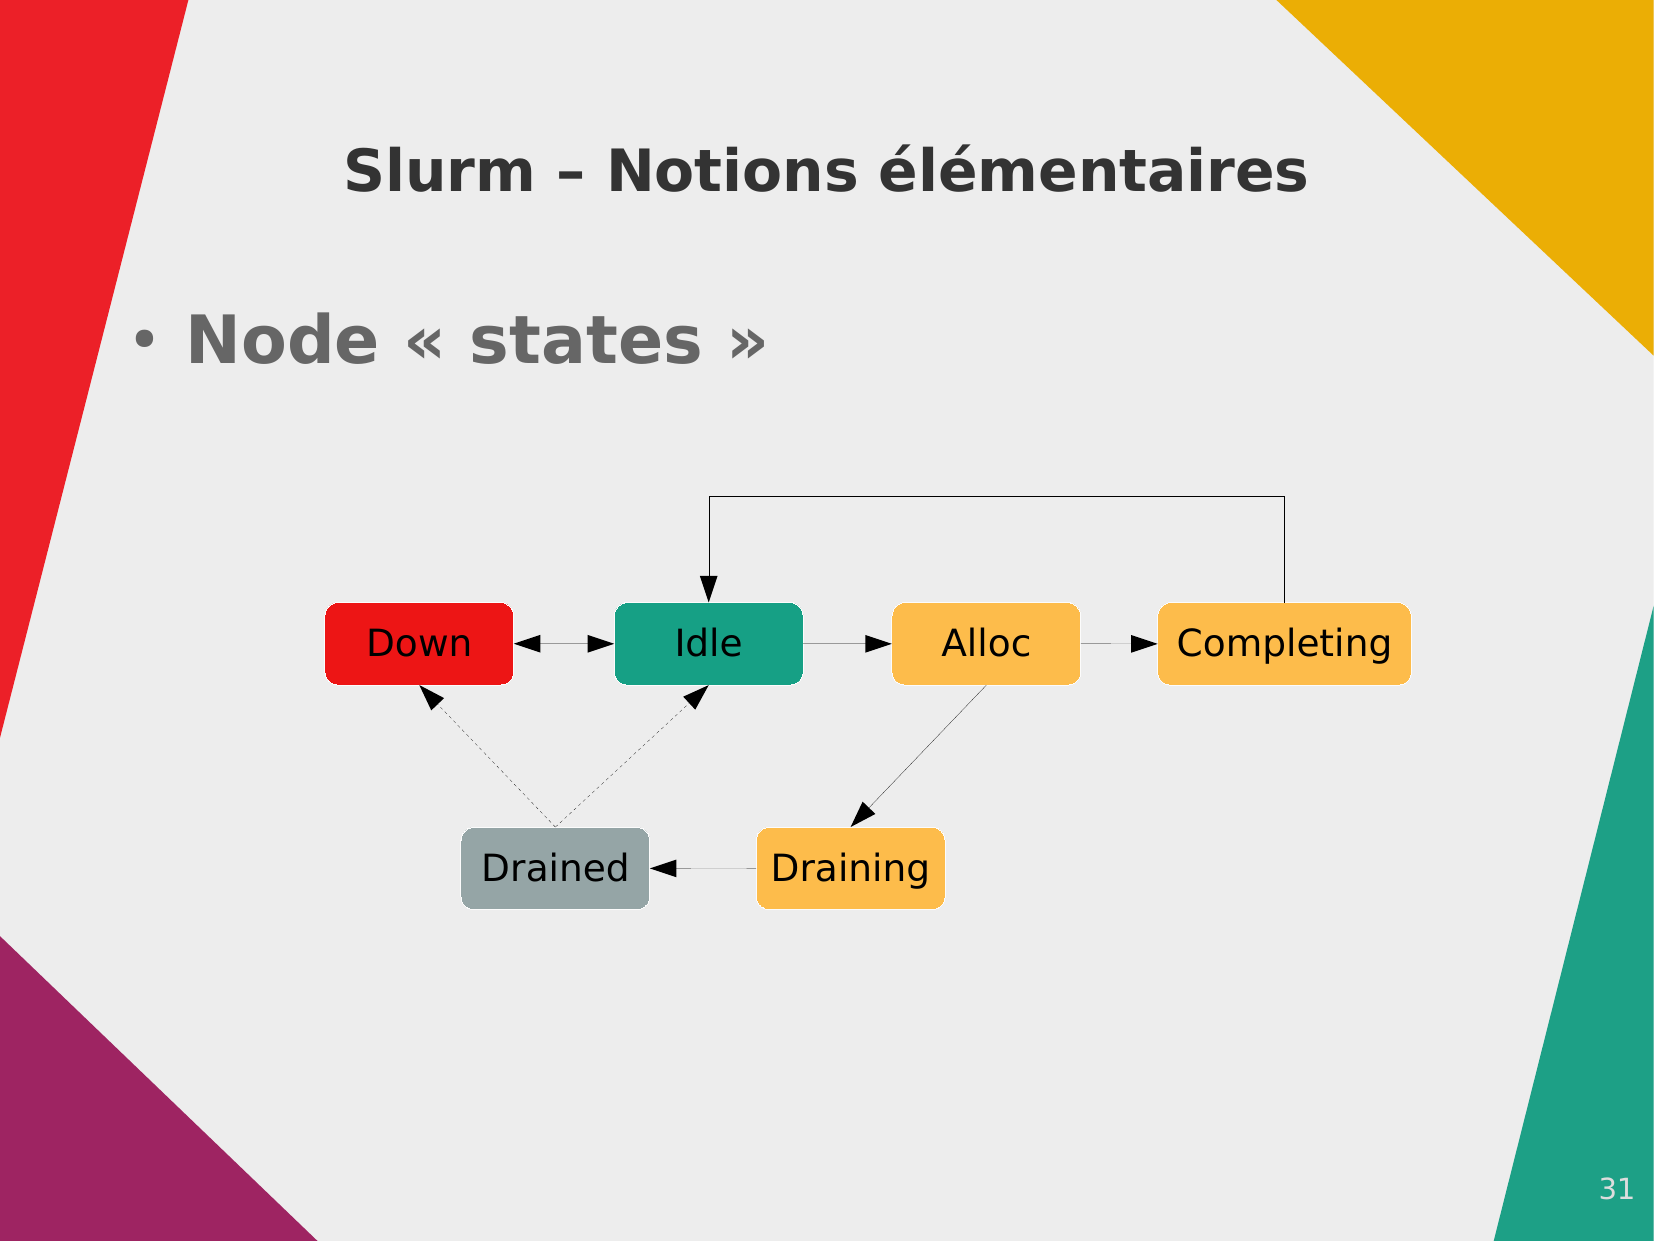

# Slurm – Notions élémentaires
Node « states »
Down
Idle
Alloc
Completing
Draining
Drained
31